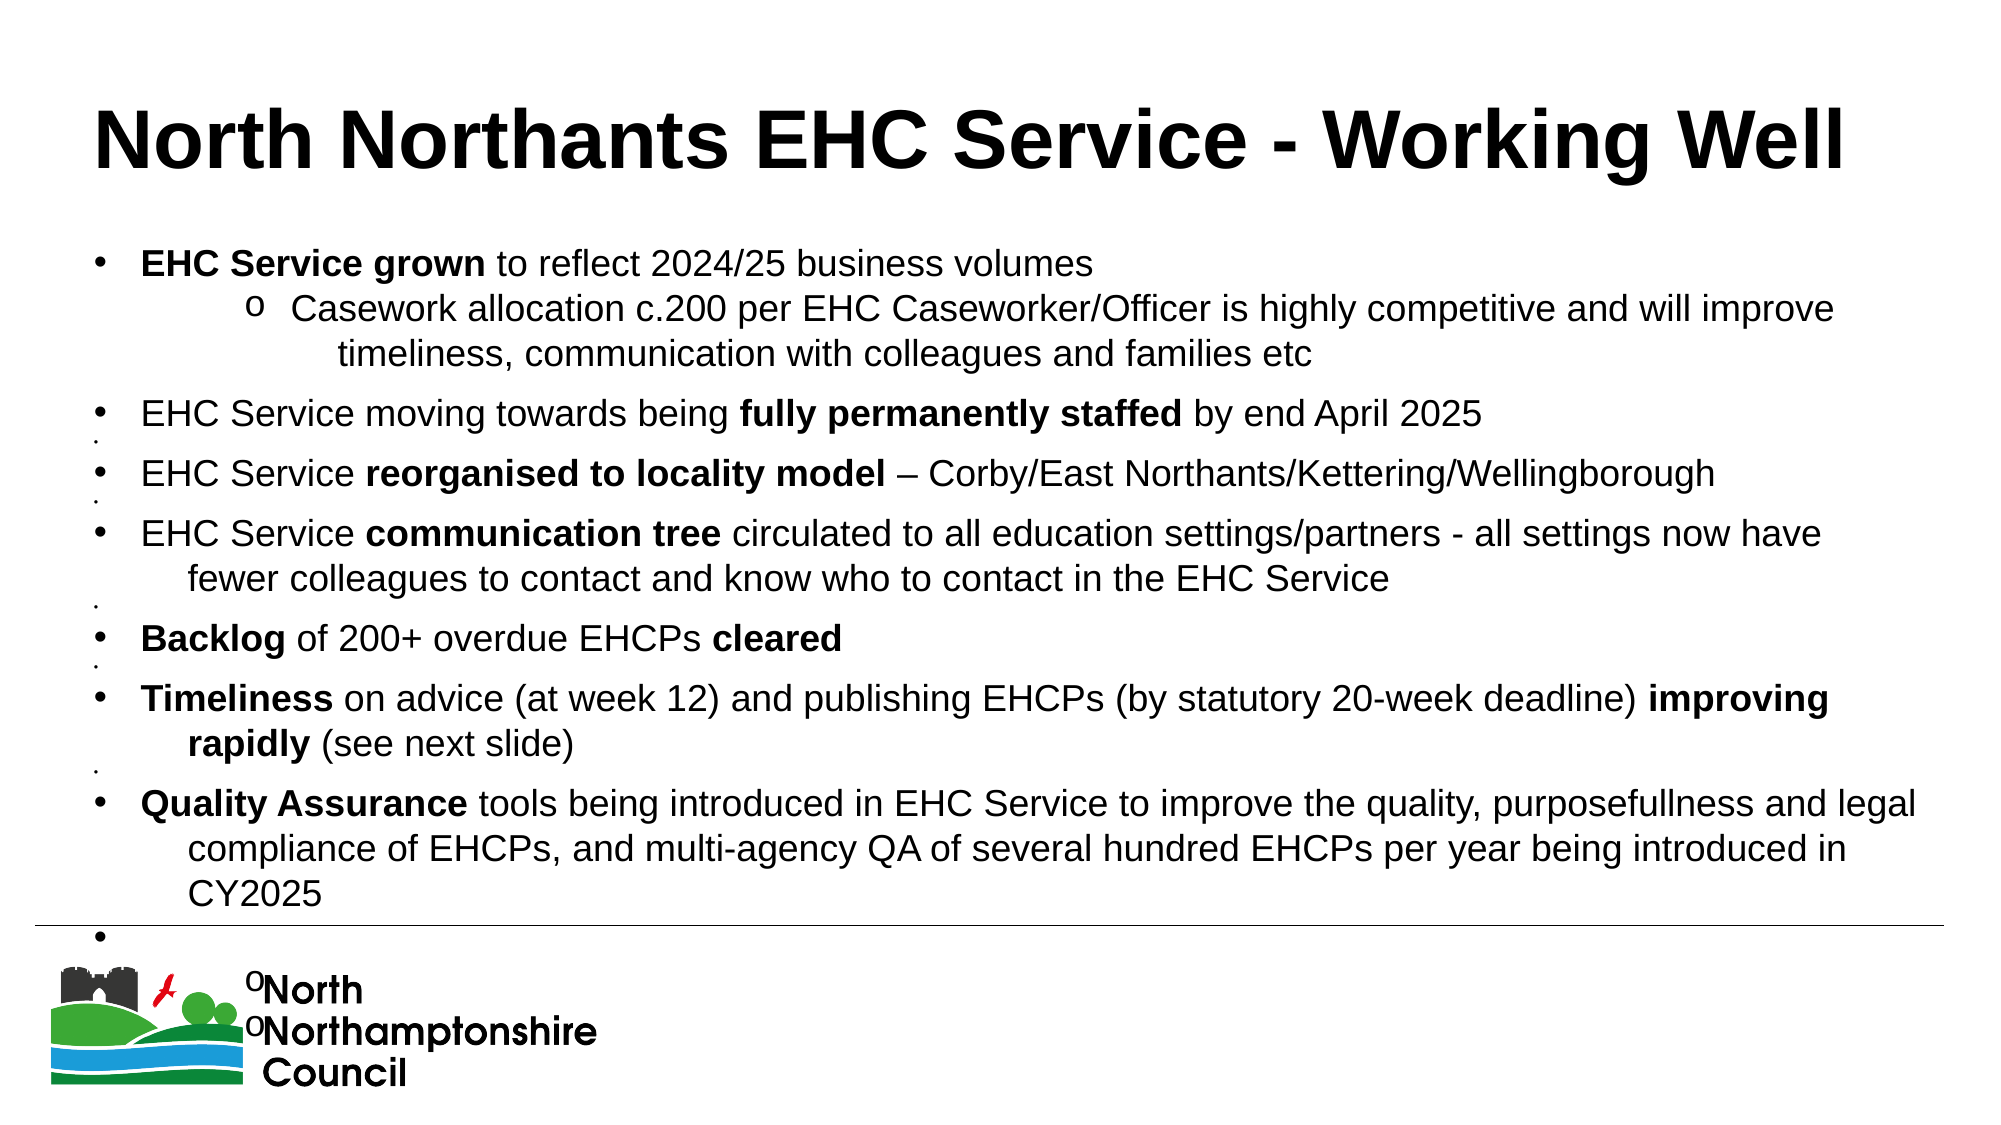

North Northants EHC Service - Working Well
EHC Service grown to reflect 2024/25 business volumes
Casework allocation c.200 per EHC Caseworker/Officer is highly competitive and will improve timeliness, communication with colleagues and families etc
EHC Service moving towards being fully permanently staffed by end April 2025
EHC Service reorganised to locality model – Corby/East Northants/Kettering/Wellingborough
EHC Service communication tree circulated to all education settings/partners - all settings now have fewer colleagues to contact and know who to contact in the EHC Service
Backlog of 200+ overdue EHCPs cleared
Timeliness on advice (at week 12) and publishing EHCPs (by statutory 20-week deadline) improving rapidly (see next slide)
Quality Assurance tools being introduced in EHC Service to improve the quality, purposefullness and legal compliance of EHCPs, and multi-agency QA of several hundred EHCPs per year being introduced in CY2025